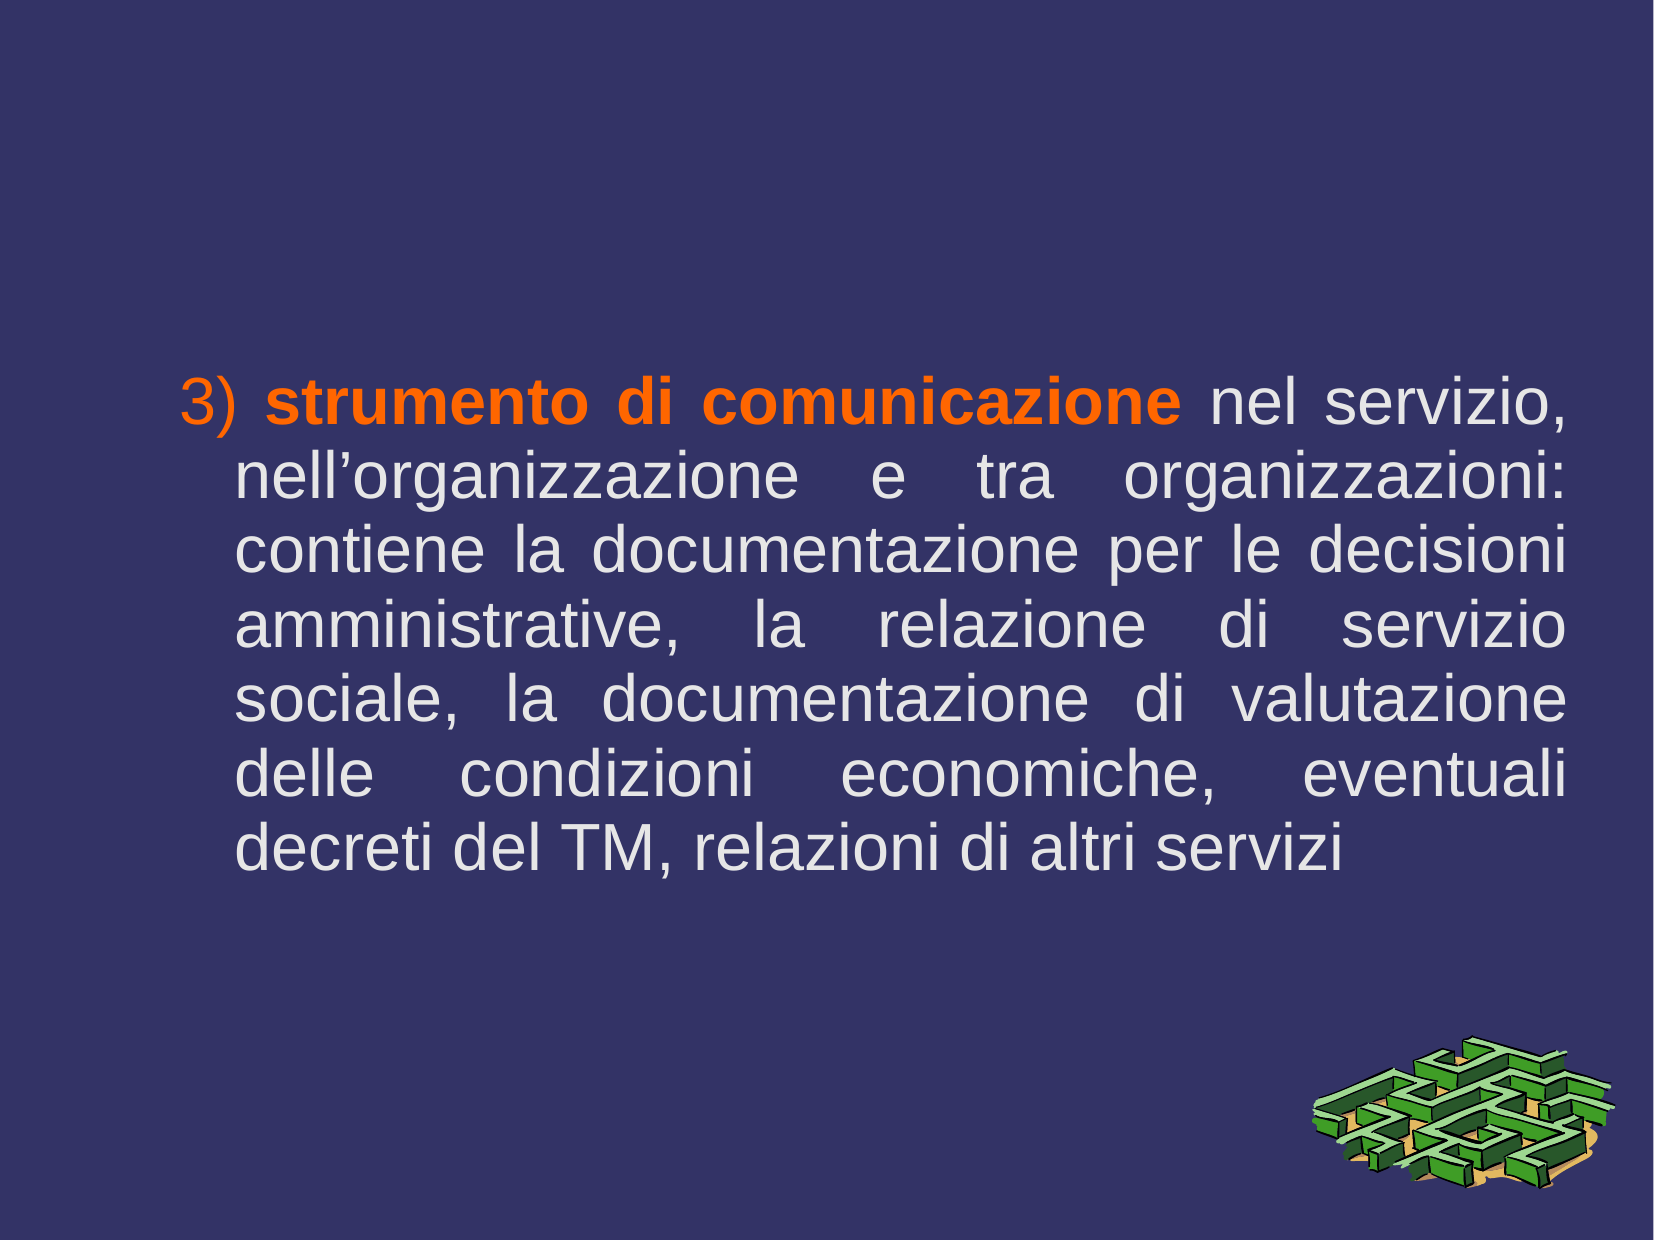

3) strumento di comunicazione nel servizio, nell’organizzazione e tra organizzazioni: contiene la documentazione per le decisioni amministrative, la relazione di servizio sociale, la documentazione di valutazione delle condizioni economiche, eventuali decreti del TM, relazioni di altri servizi